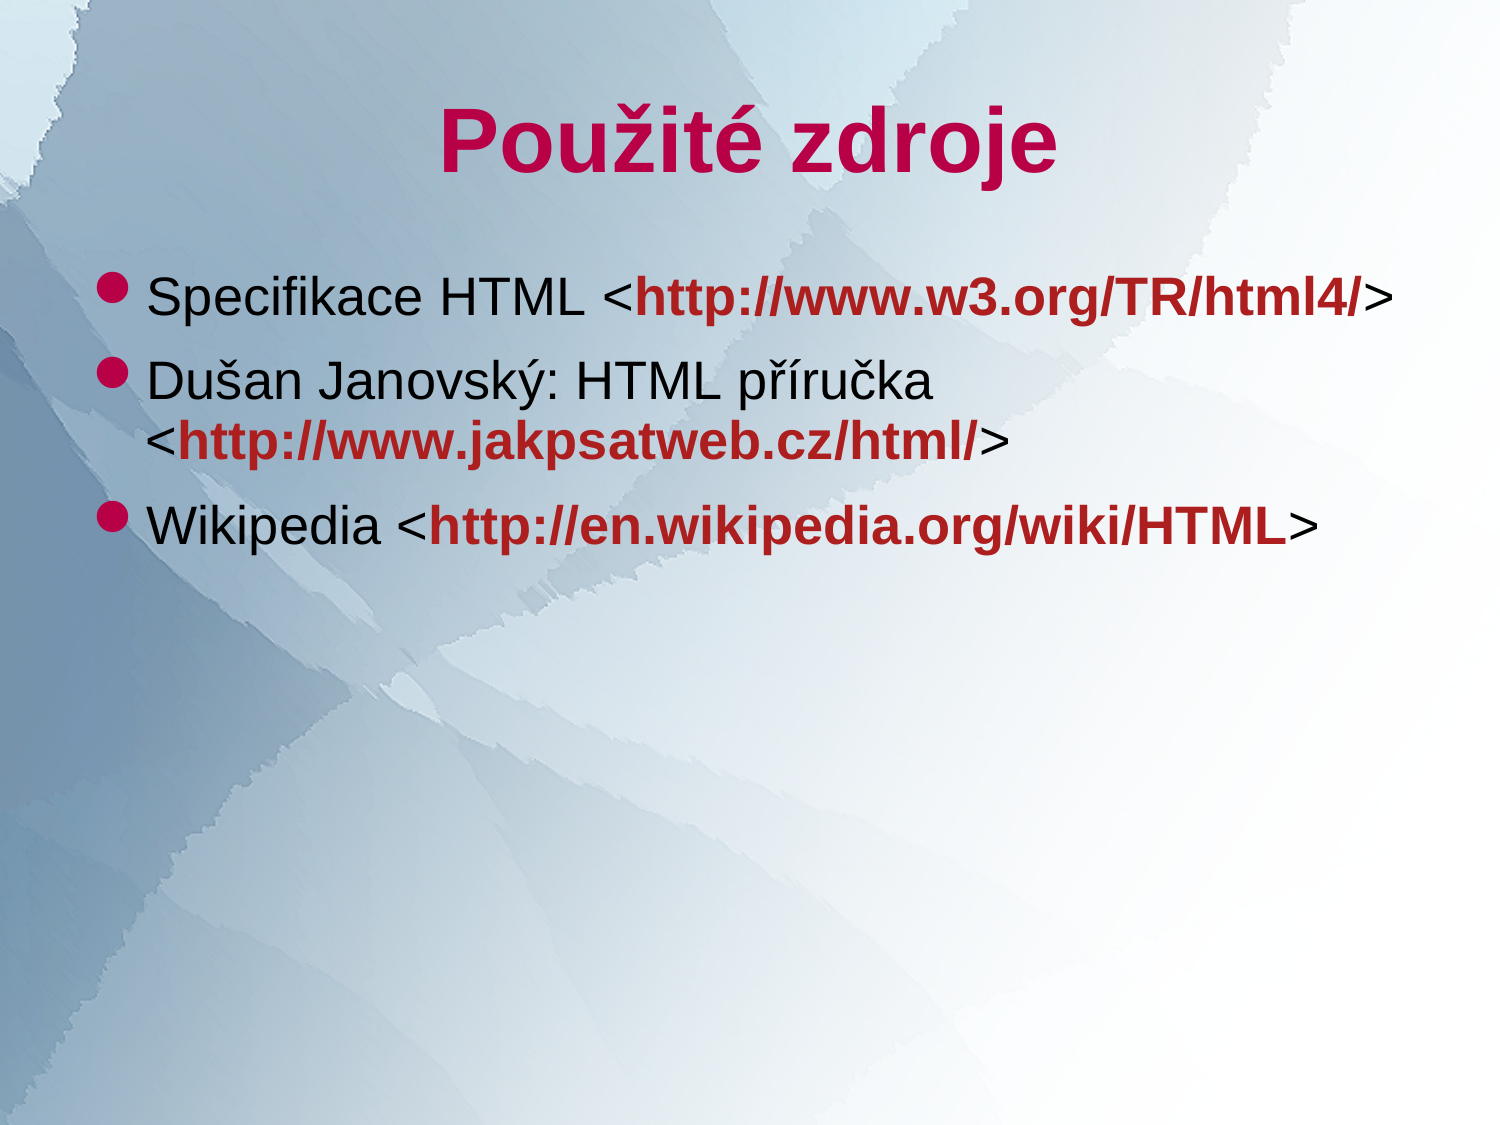

Použité zdroje
Specifikace HTML <http://www.w3.org/TR/html4/>
Dušan Janovský: HTML příručka
<http://www.jakpsatweb.cz/html/>
Wikipedia <http://en.wikipedia.org/wiki/HTML>